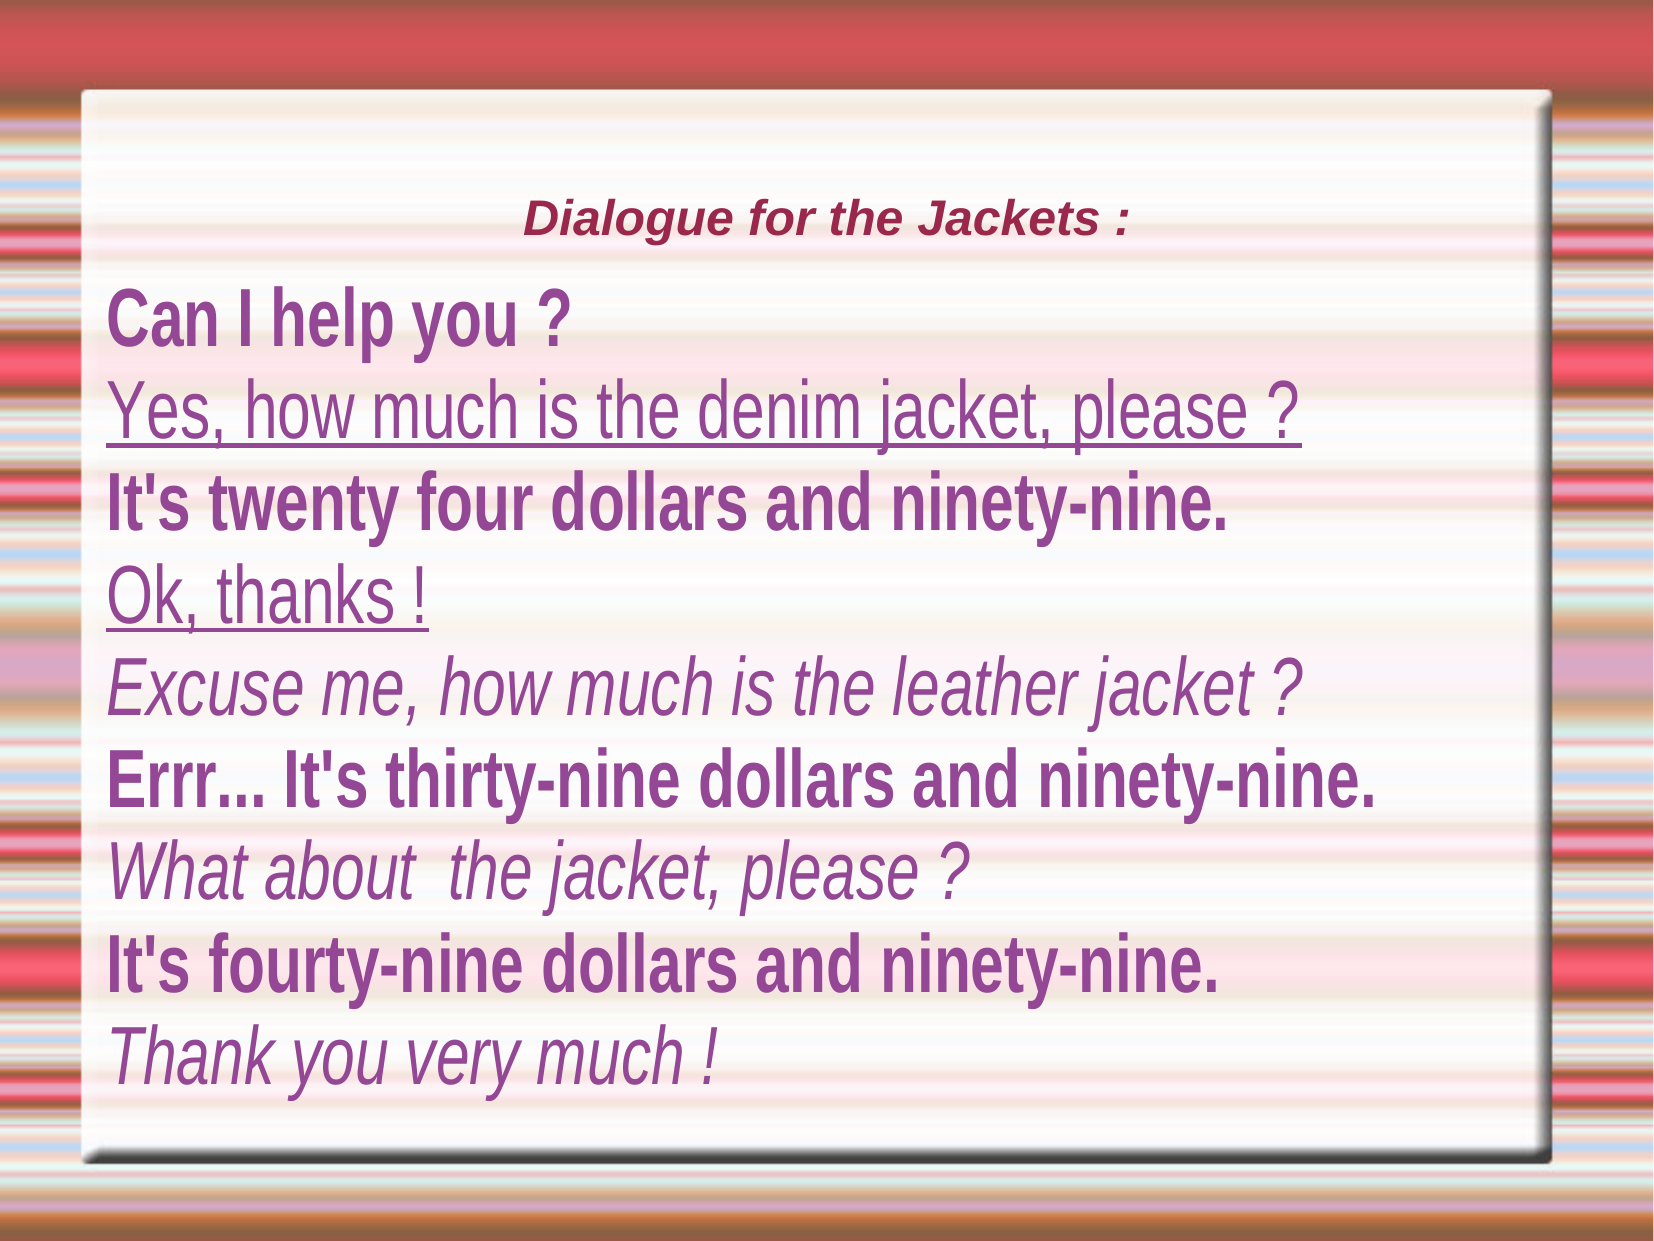

# Dialogue for the Jackets :
Can I help you ?
Yes, how much is the denim jacket, please ?
It's twenty four dollars and ninety-nine.
Ok, thanks !
Excuse me, how much is the leather jacket ?
Errr... It's thirty-nine dollars and ninety-nine.
What about the jacket, please ?
It's fourty-nine dollars and ninety-nine.
Thank you very much !